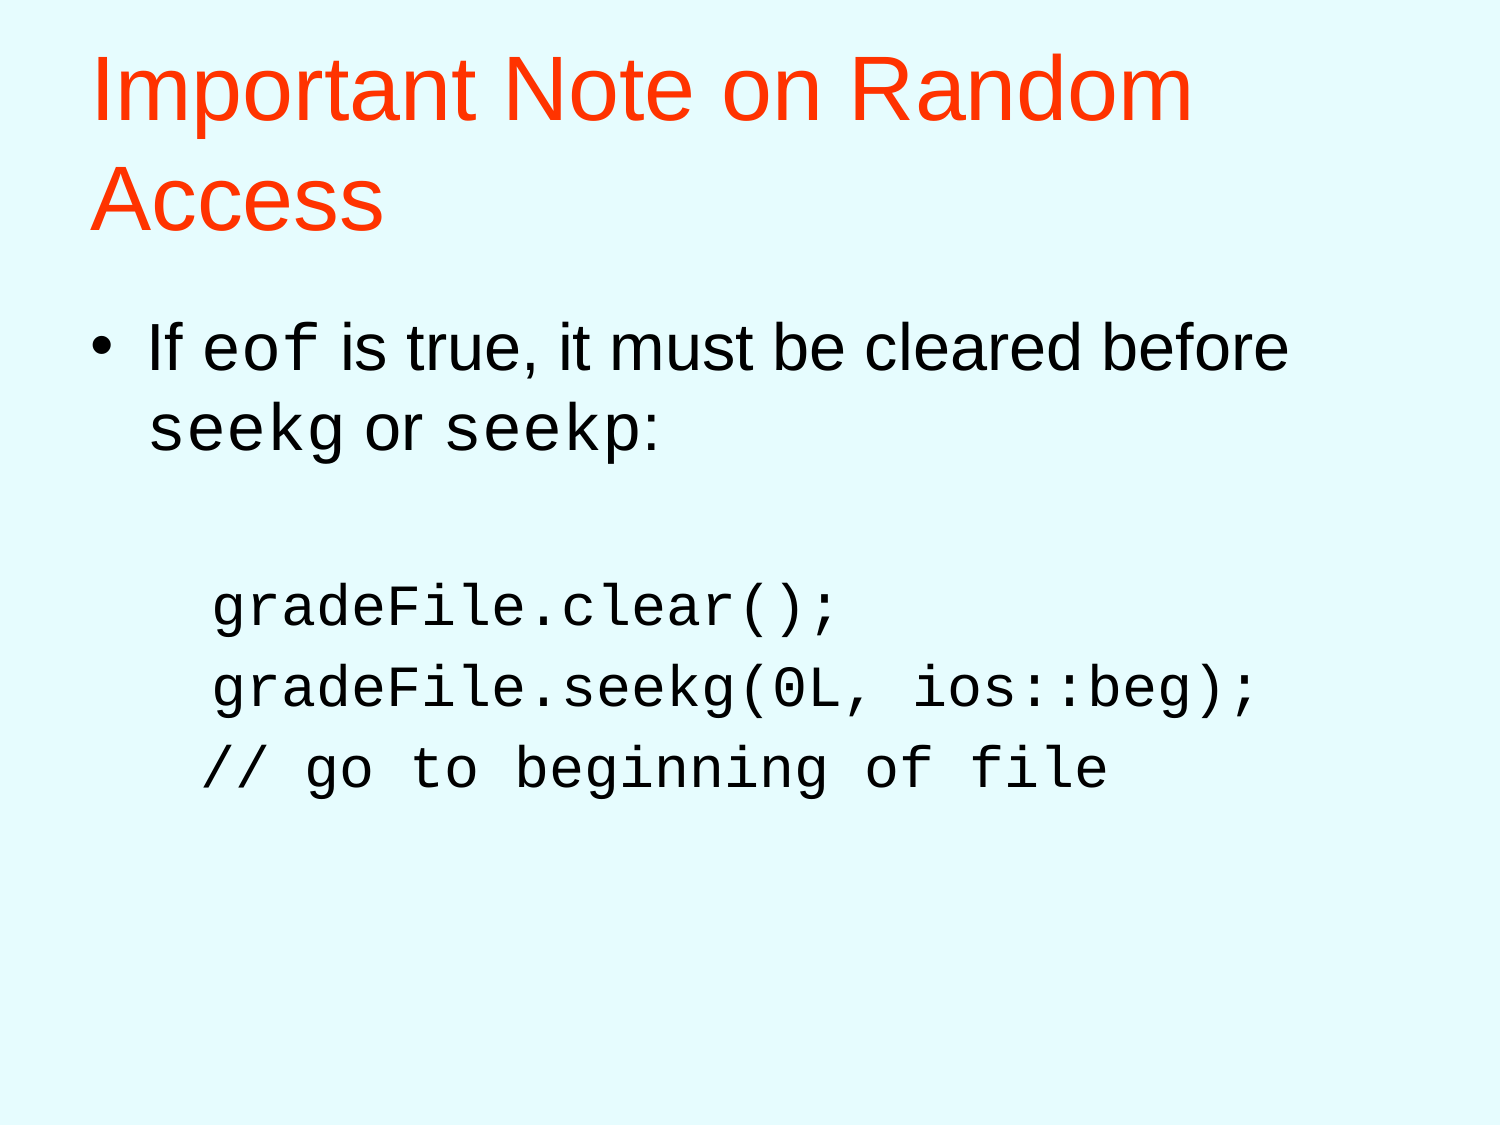

# Important Note on Random Access
If eof is true, it must be cleared before seekg or seekp:
	gradeFile.clear();
	gradeFile.seekg(0L, ios::beg);
 // go to beginning of file